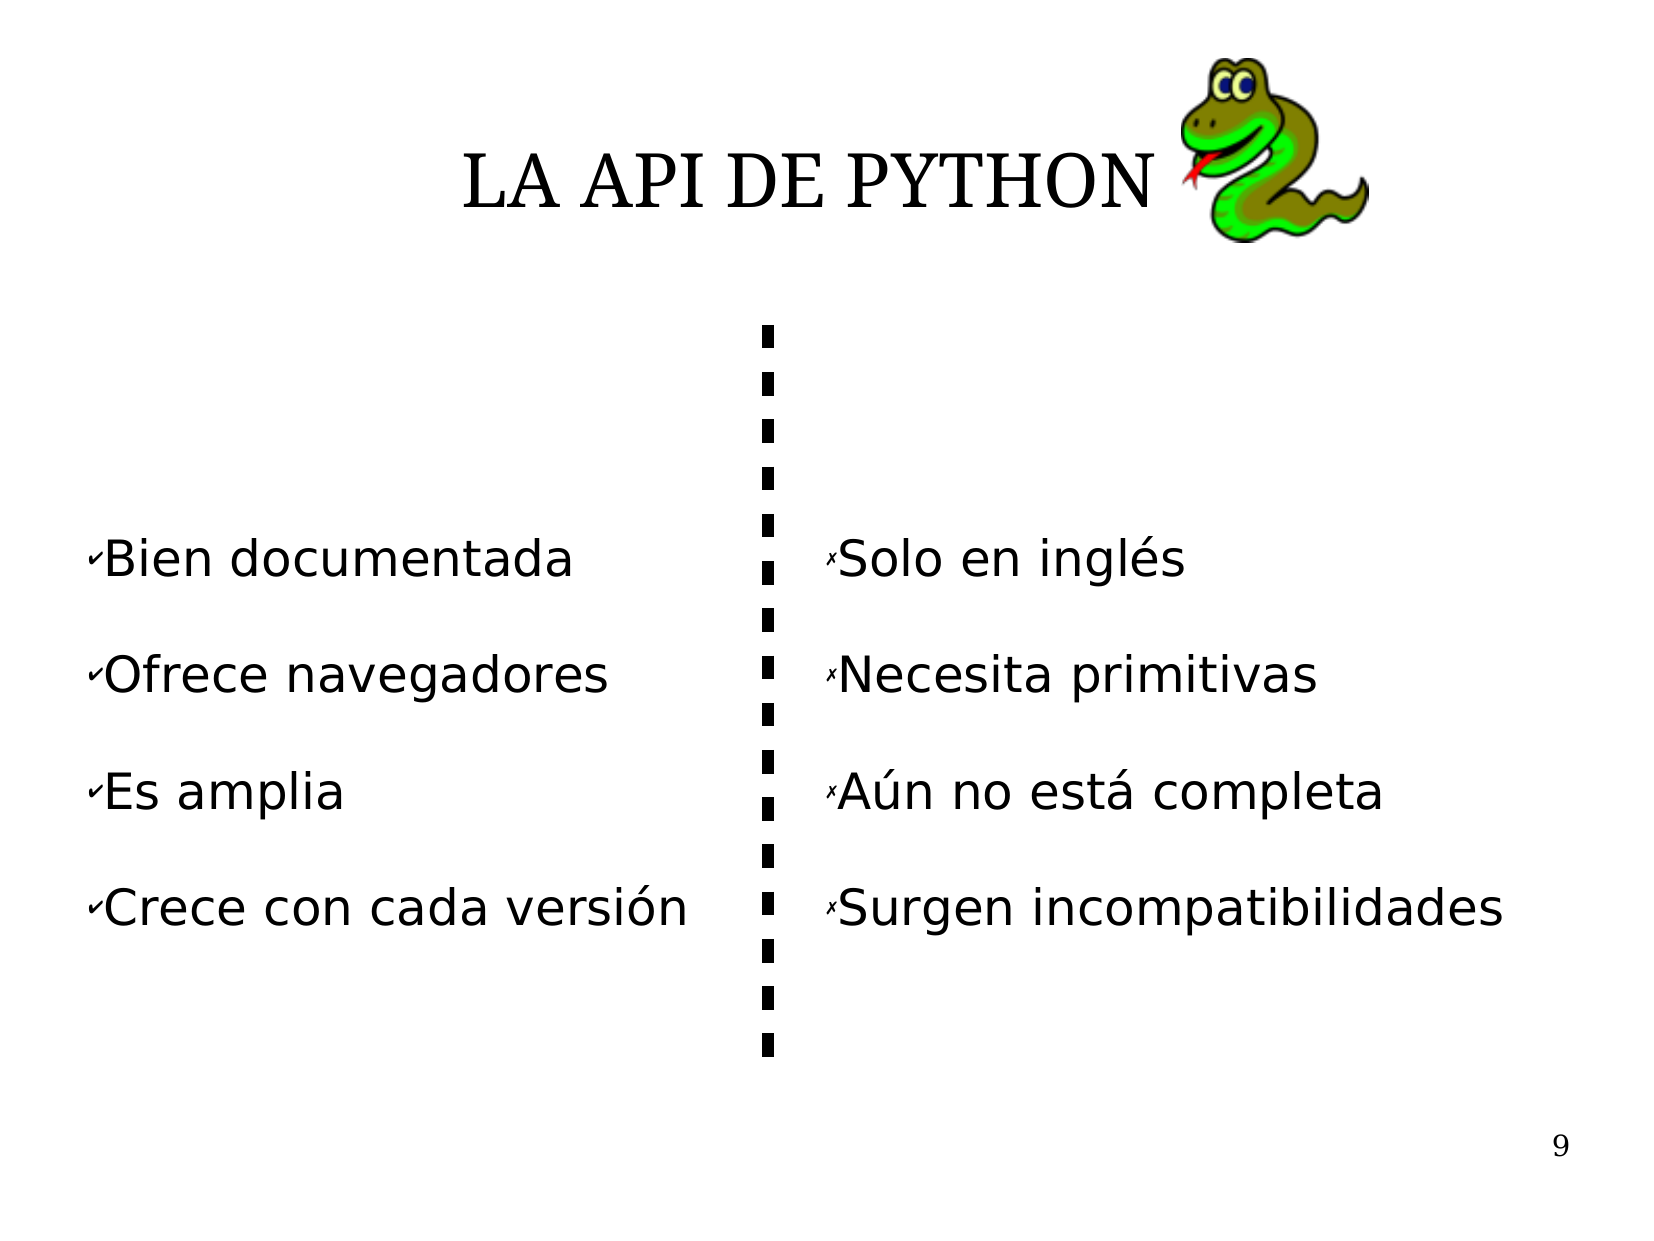

# LA API DE PYTHON
Bien documentada
Ofrece navegadores
Es amplia
Crece con cada versión
Solo en inglés
Necesita primitivas
Aún no está completa
Surgen incompatibilidades
9